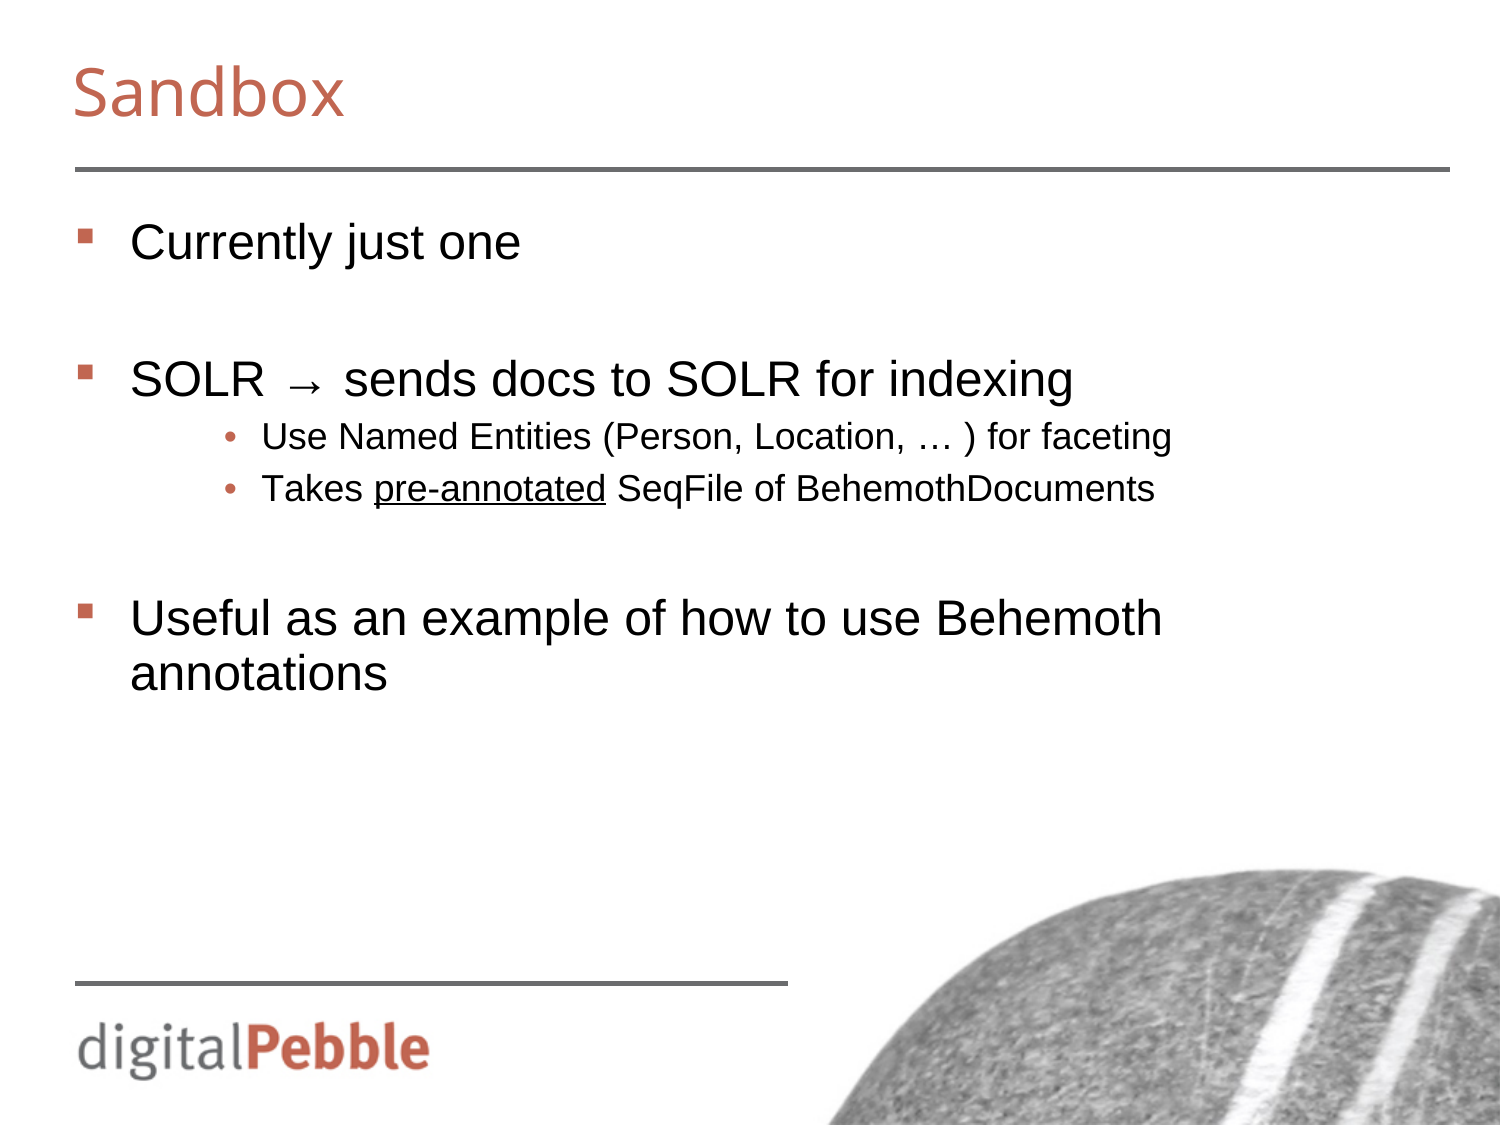

# Sandbox
Currently just one
SOLR → sends docs to SOLR for indexing
Use Named Entities (Person, Location, … ) for faceting
Takes pre-annotated SeqFile of BehemothDocuments
Useful as an example of how to use Behemoth annotations